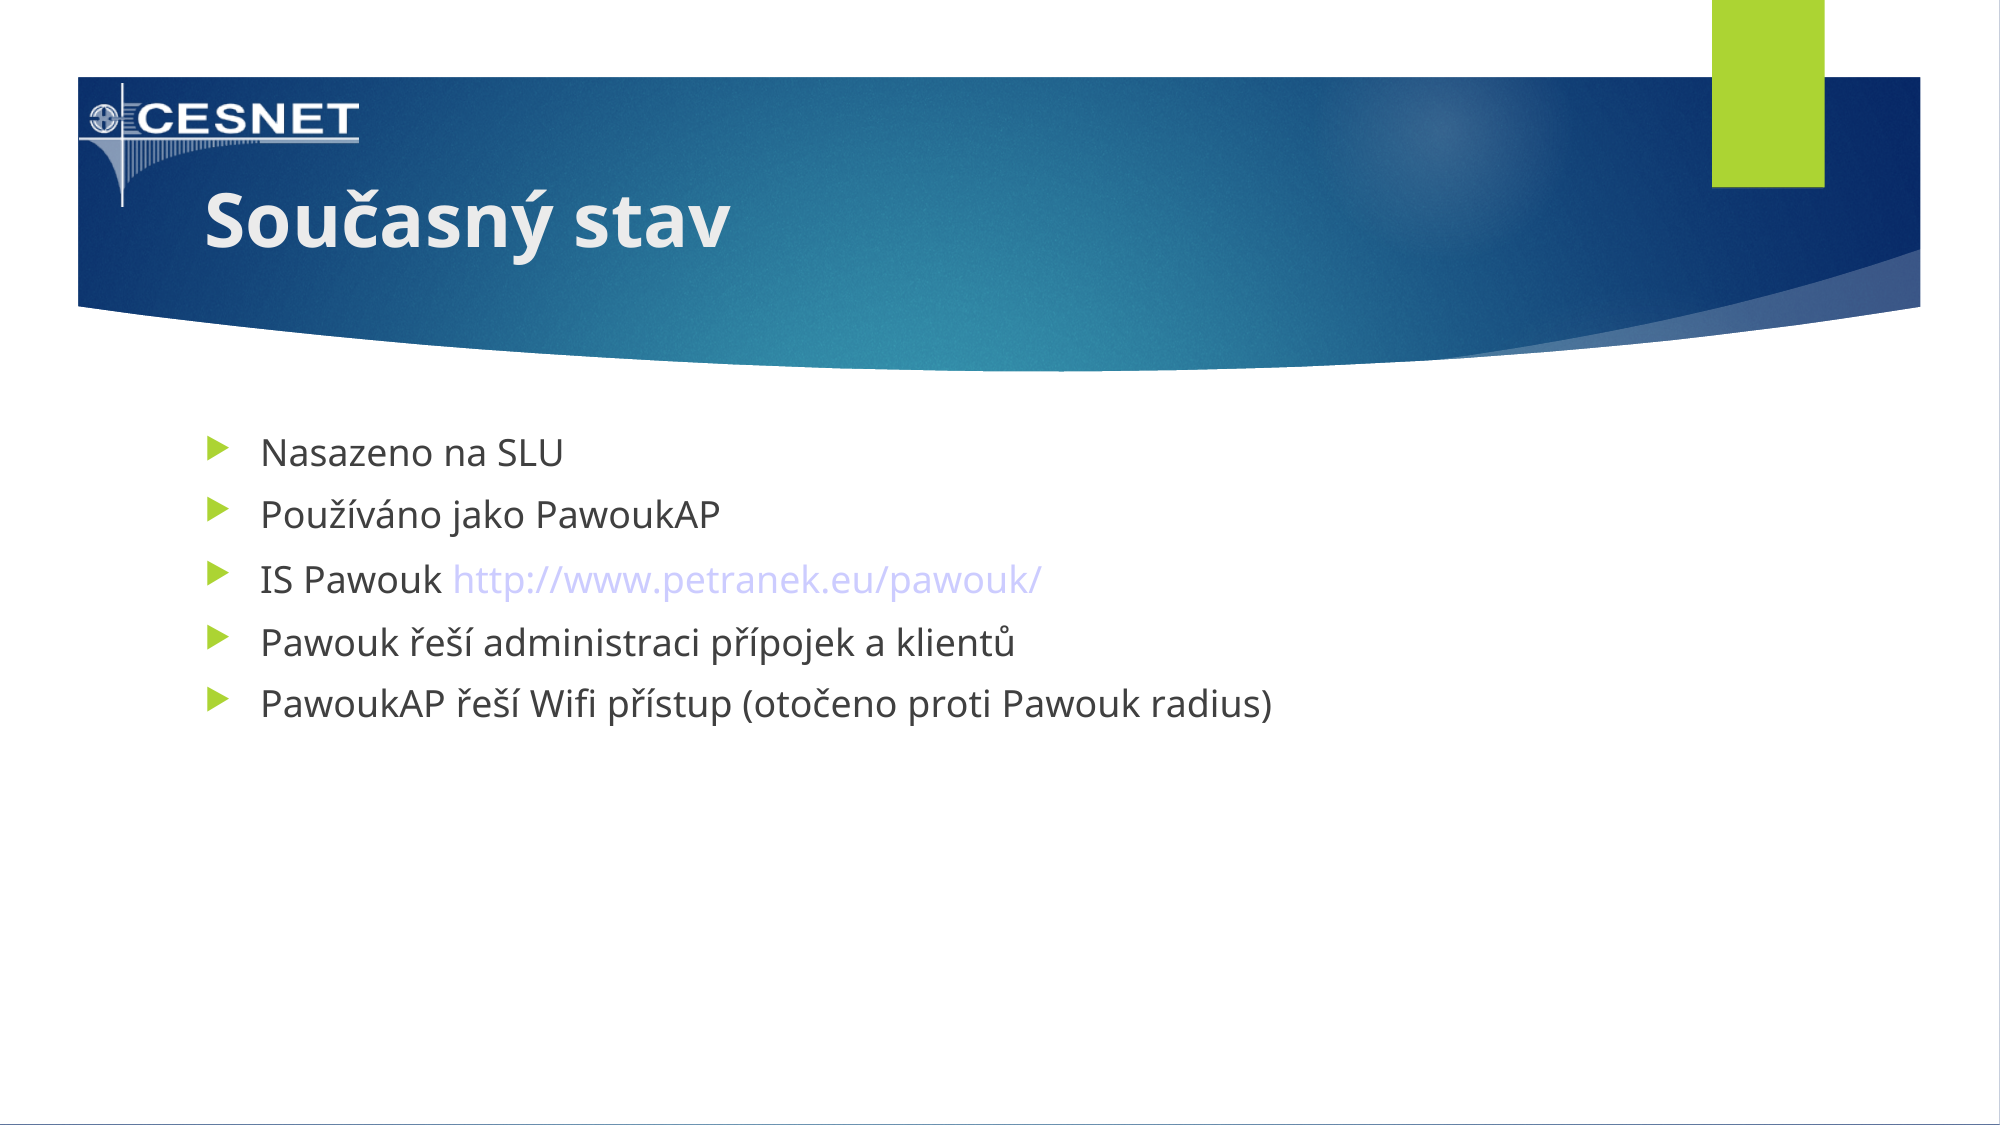

Současný stav
Nasazeno na SLU
Používáno jako PawoukAP
IS Pawouk http://www.petranek.eu/pawouk/
Pawouk řeší administraci přípojek a klientů
PawoukAP řeší Wifi přístup (otočeno proti Pawouk radius)